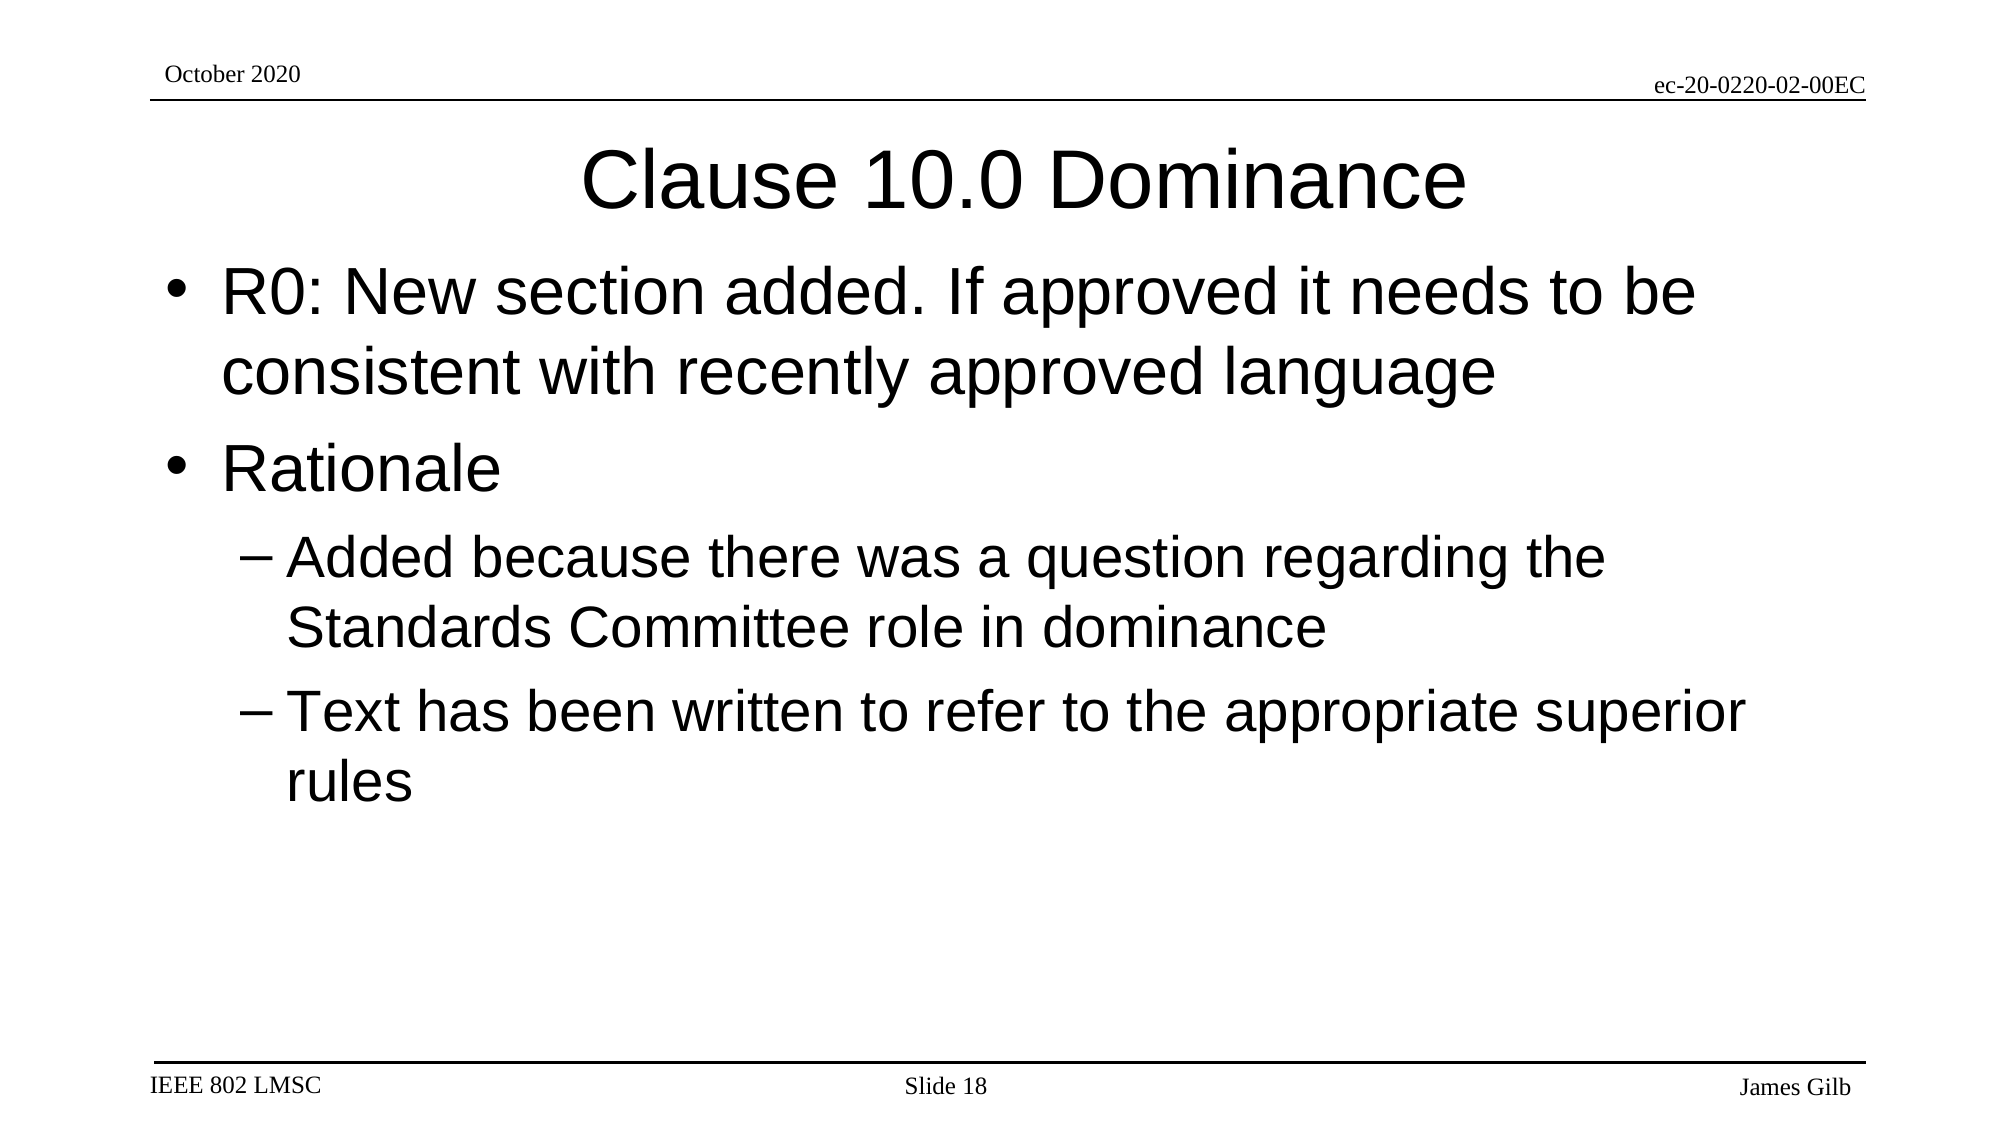

# Clause 10.0 Dominance
R0: New section added. If approved it needs to be consistent with recently approved language
Rationale
Added because there was a question regarding the Standards Committee role in dominance
Text has been written to refer to the appropriate superior rules
18